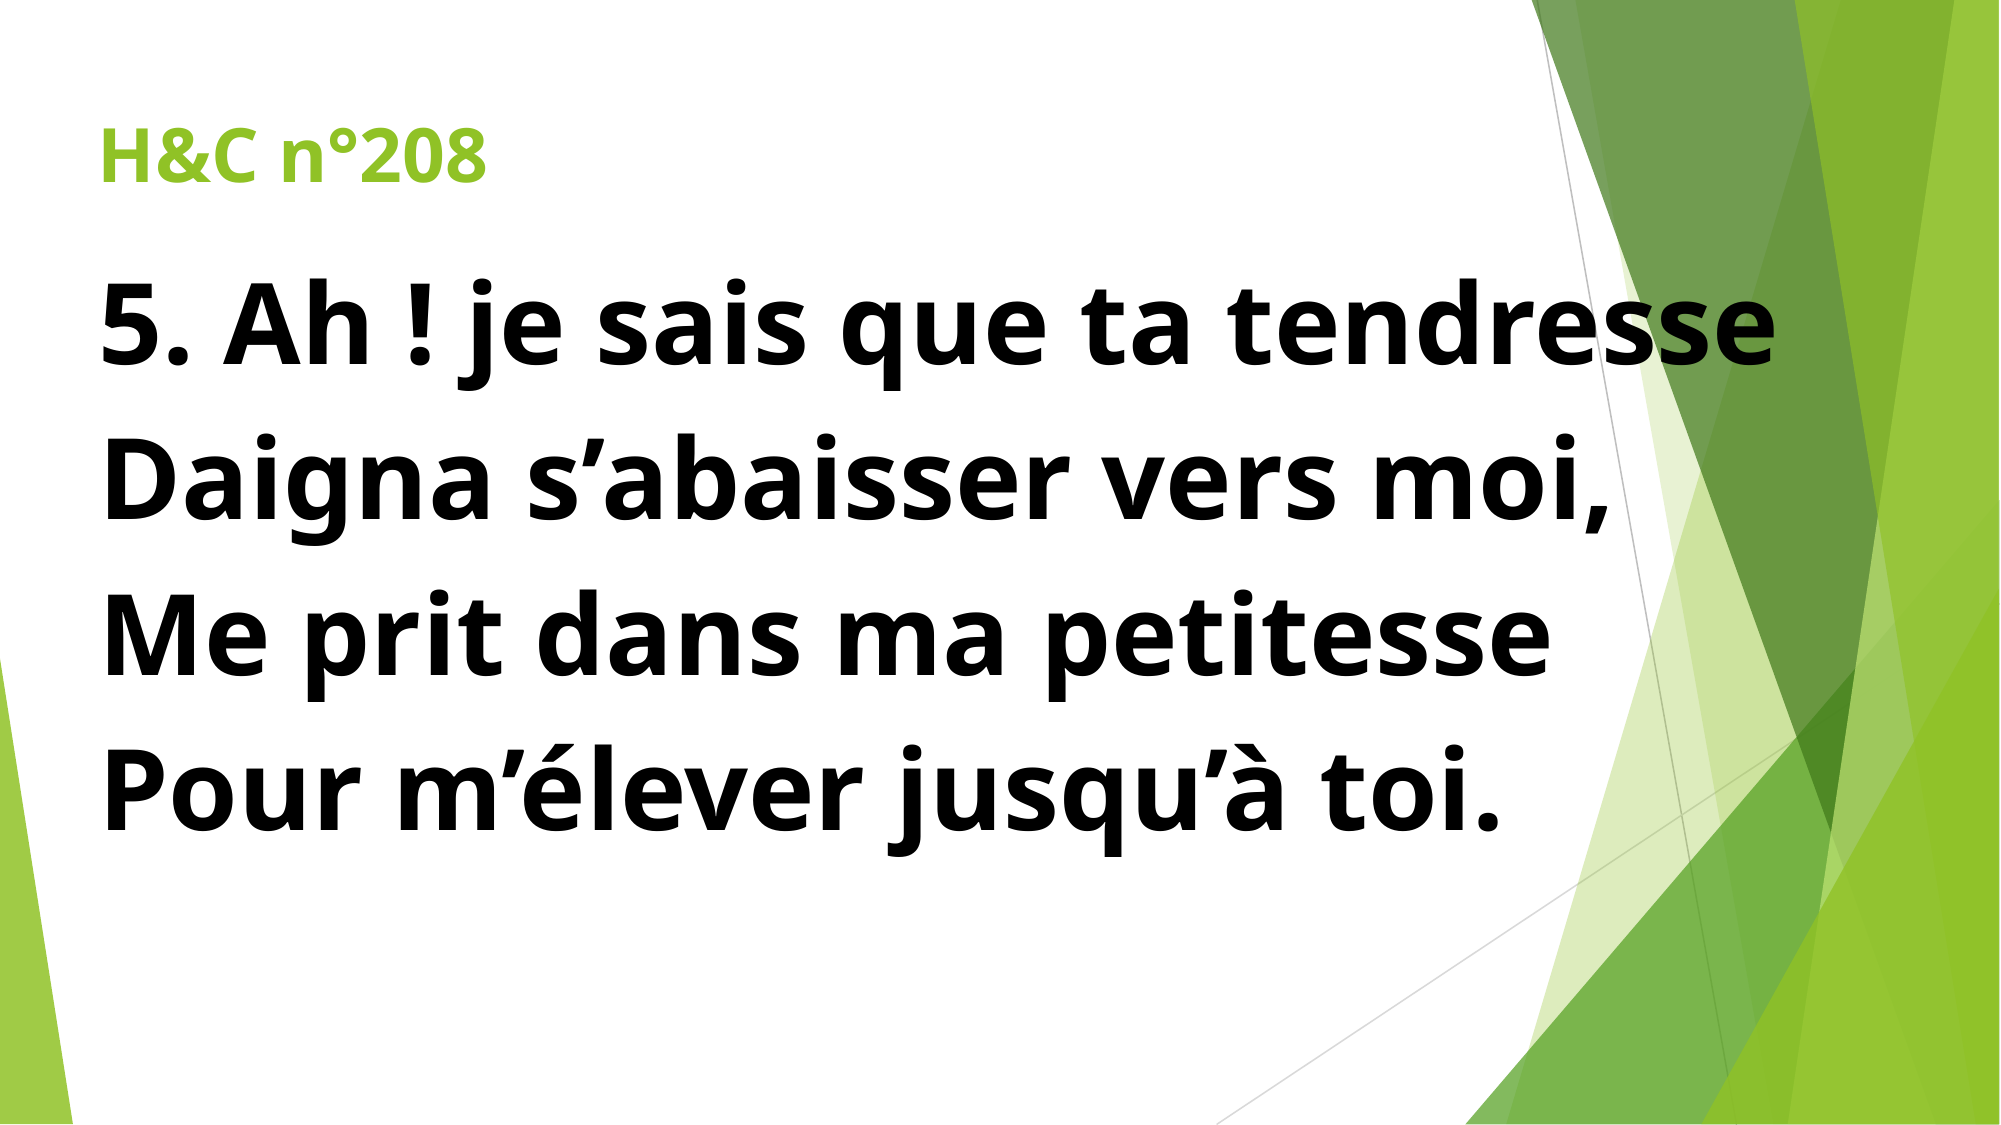

H&C n°208
5. Ah ! je sais que ta tendresse
Daigna s’abaisser vers moi,
Me prit dans ma petitesse
Pour m’élever jusqu’à toi.